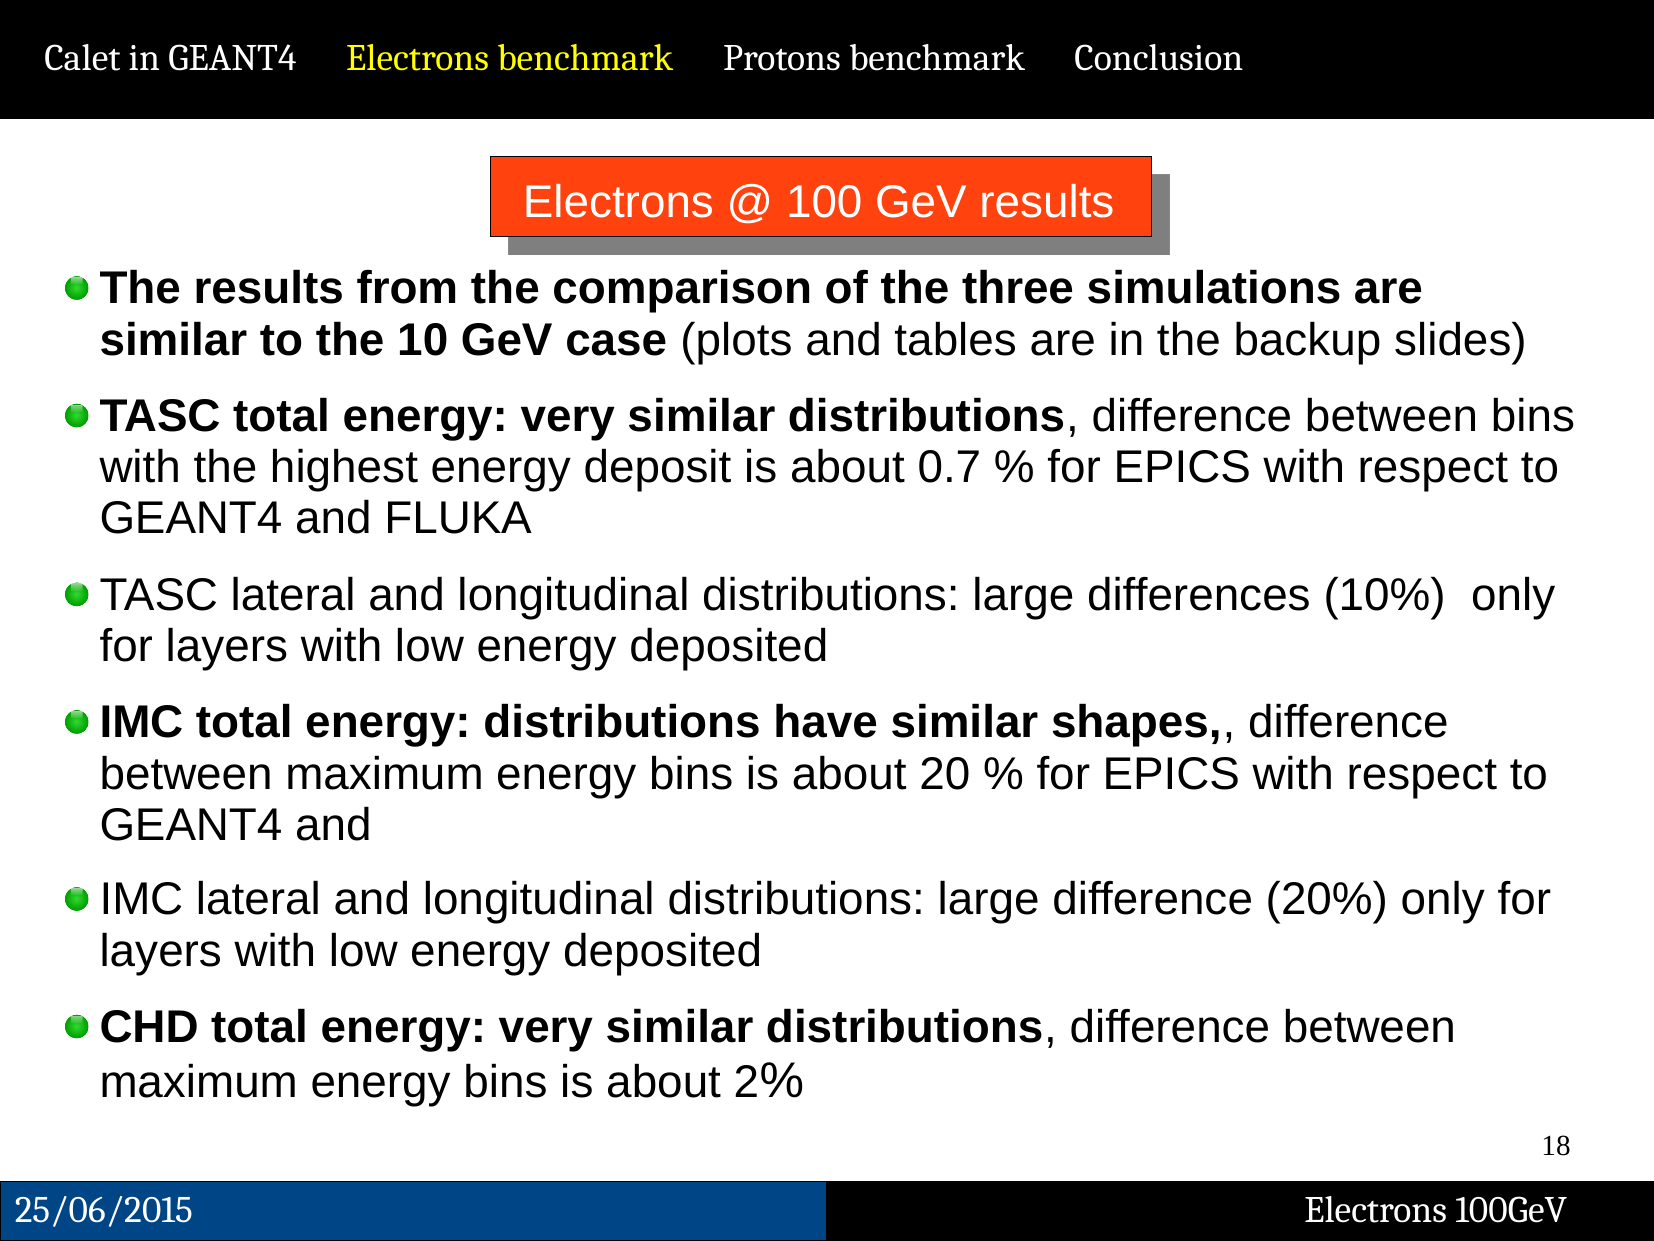

Calet in GEANT4 Electrons benchmark Protons benchmark Conclusion
Electrons @ 100 GeV results
The results from the comparison of the three simulations are similar to the 10 GeV case (plots and tables are in the backup slides)
TASC total energy: very similar distributions, difference between bins with the highest energy deposit is about 0.7 % for EPICS with respect to GEANT4 and FLUKA
TASC lateral and longitudinal distributions: large differences (10%) only for layers with low energy deposited
IMC total energy: distributions have similar shapes,, difference between maximum energy bins is about 20 % for EPICS with respect to GEANT4 and
IMC lateral and longitudinal distributions: large difference (20%) only for layers with low energy deposited
CHD total energy: very similar distributions, difference between maximum energy bins is about 2%
18
25/06/2015
Electrons 100GeV